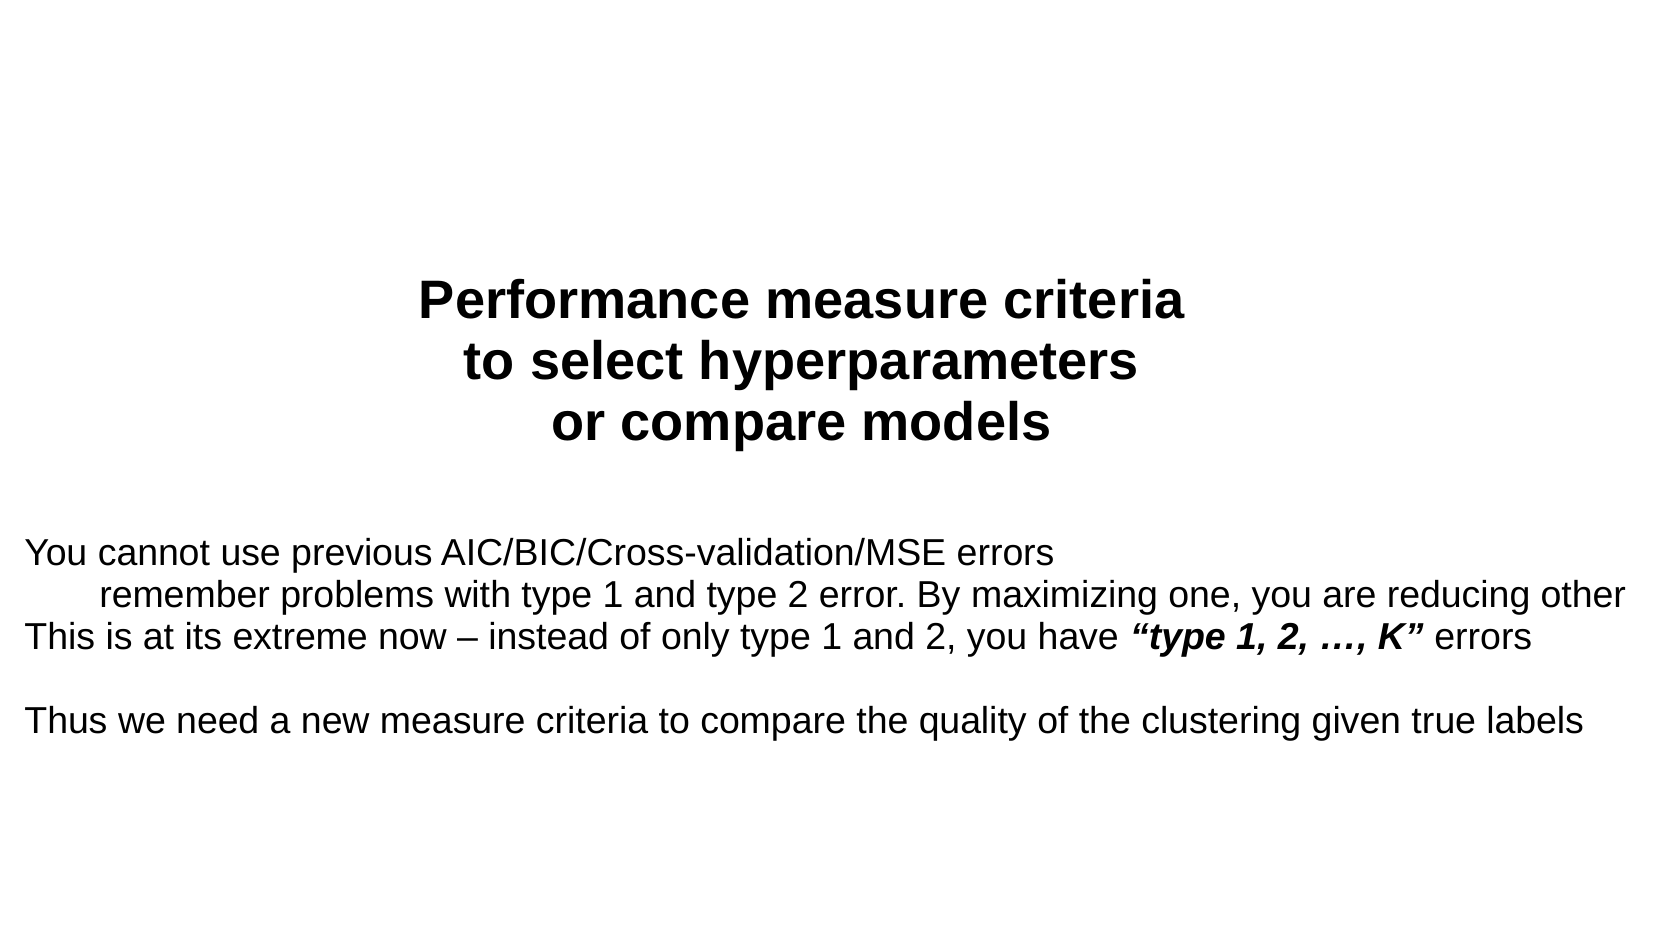

Performance measure criteria
to select hyperparameters
or compare models
You cannot use previous AIC/BIC/Cross-validation/MSE errors
	remember problems with type 1 and type 2 error. By maximizing one, you are reducing other
This is at its extreme now – instead of only type 1 and 2, you have “type 1, 2, …, K” errors
Thus we need a new measure criteria to compare the quality of the clustering given true labels